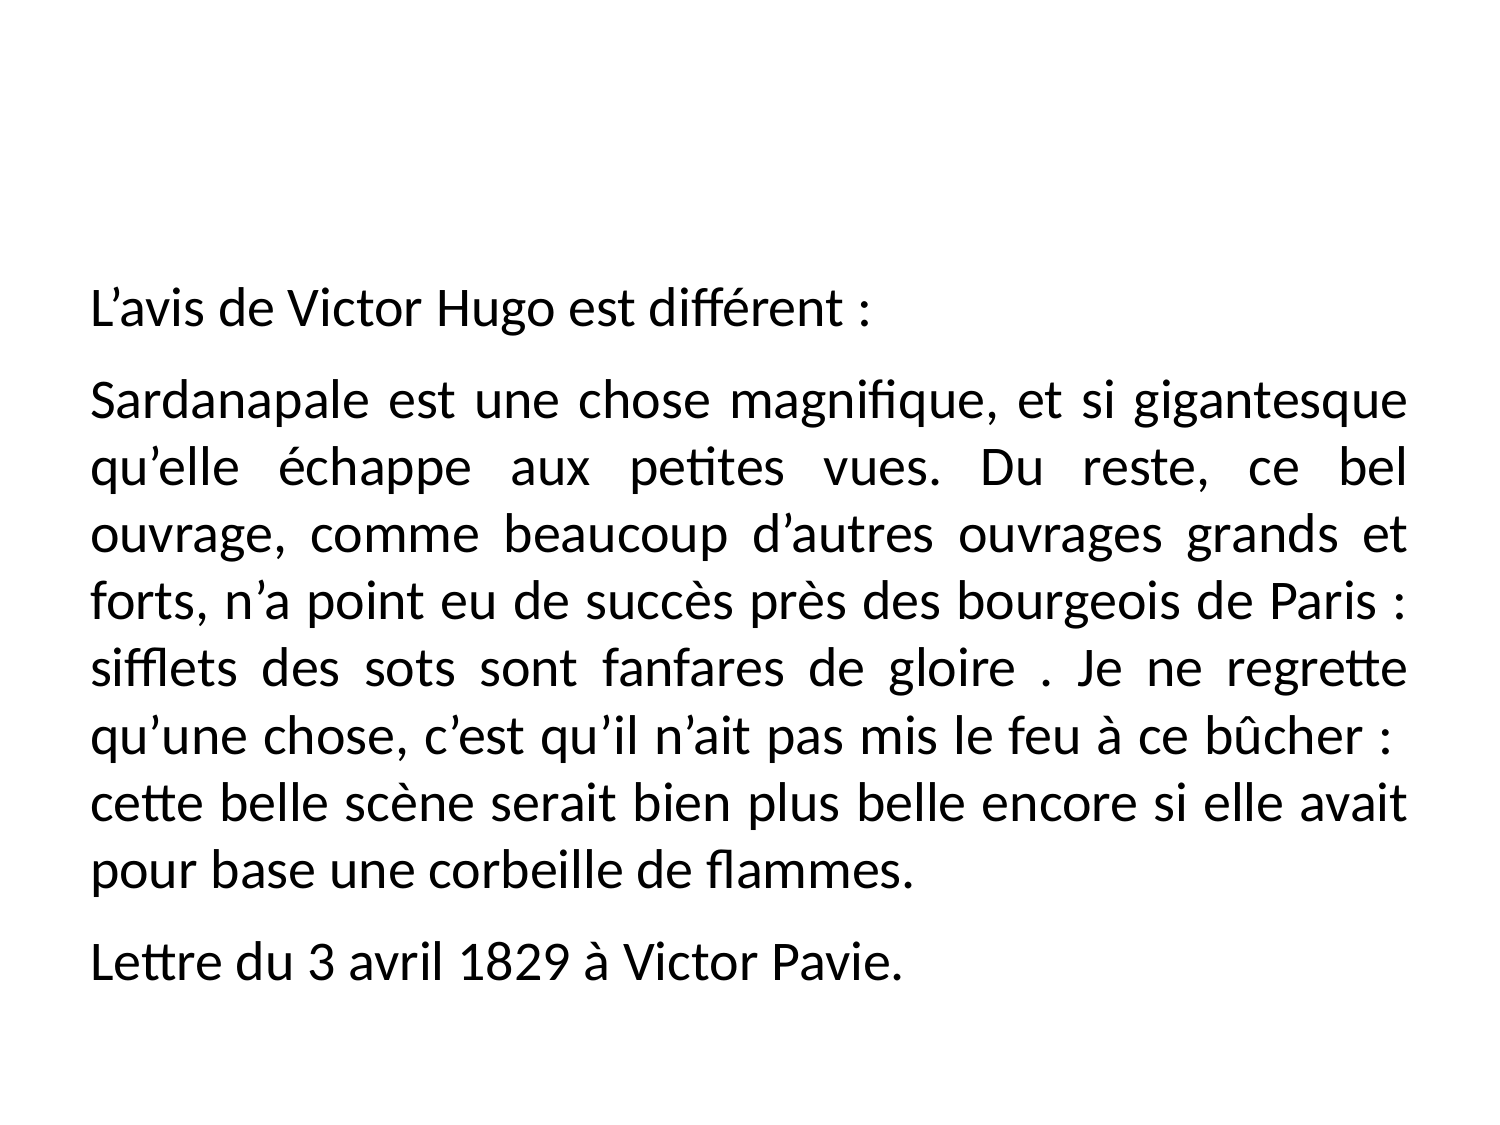

#
L’avis de Victor Hugo est différent :
Sardanapale est une chose magnifique, et si gigantesque qu’elle échappe aux petites vues. Du reste, ce bel ouvrage, comme beaucoup d’autres ouvrages grands et forts, n’a point eu de succès près des bourgeois de Paris : sifflets des sots sont fanfares de gloire . Je ne regrette qu’une chose, c’est qu’il n’ait pas mis le feu à ce bûcher : cette belle scène serait bien plus belle encore si elle avait pour base une corbeille de flammes.
Lettre du 3 avril 1829 à Victor Pavie.